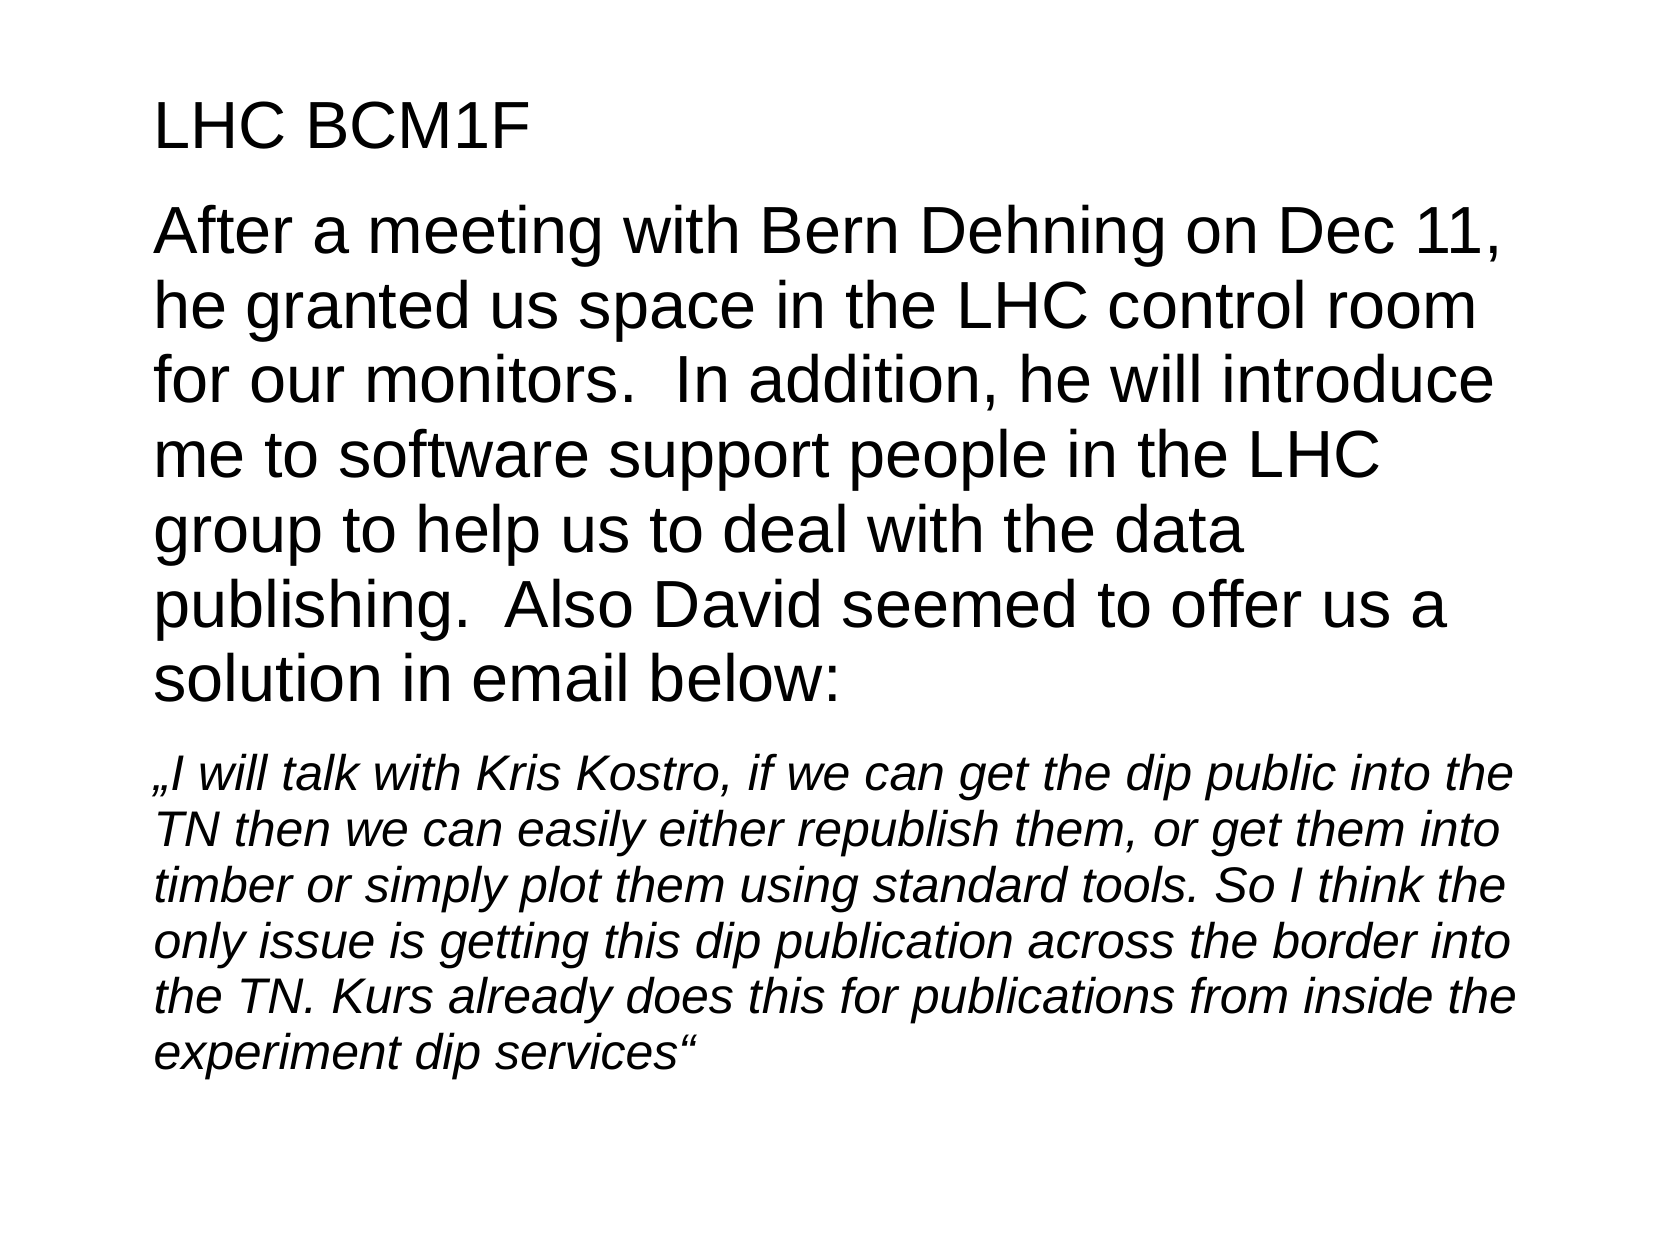

# LHC BCM1F
After a meeting with Bern Dehning on Dec 11, he granted us space in the LHC control room for our monitors. In addition, he will introduce me to software support people in the LHC group to help us to deal with the data publishing. Also David seemed to offer us a solution in email below:
„I will talk with Kris Kostro, if we can get the dip public into the TN then we can easily either republish them, or get them into timber or simply plot them using standard tools. So I think the only issue is getting this dip publication across the border into the TN. Kurs already does this for publications from inside the experiment dip services“